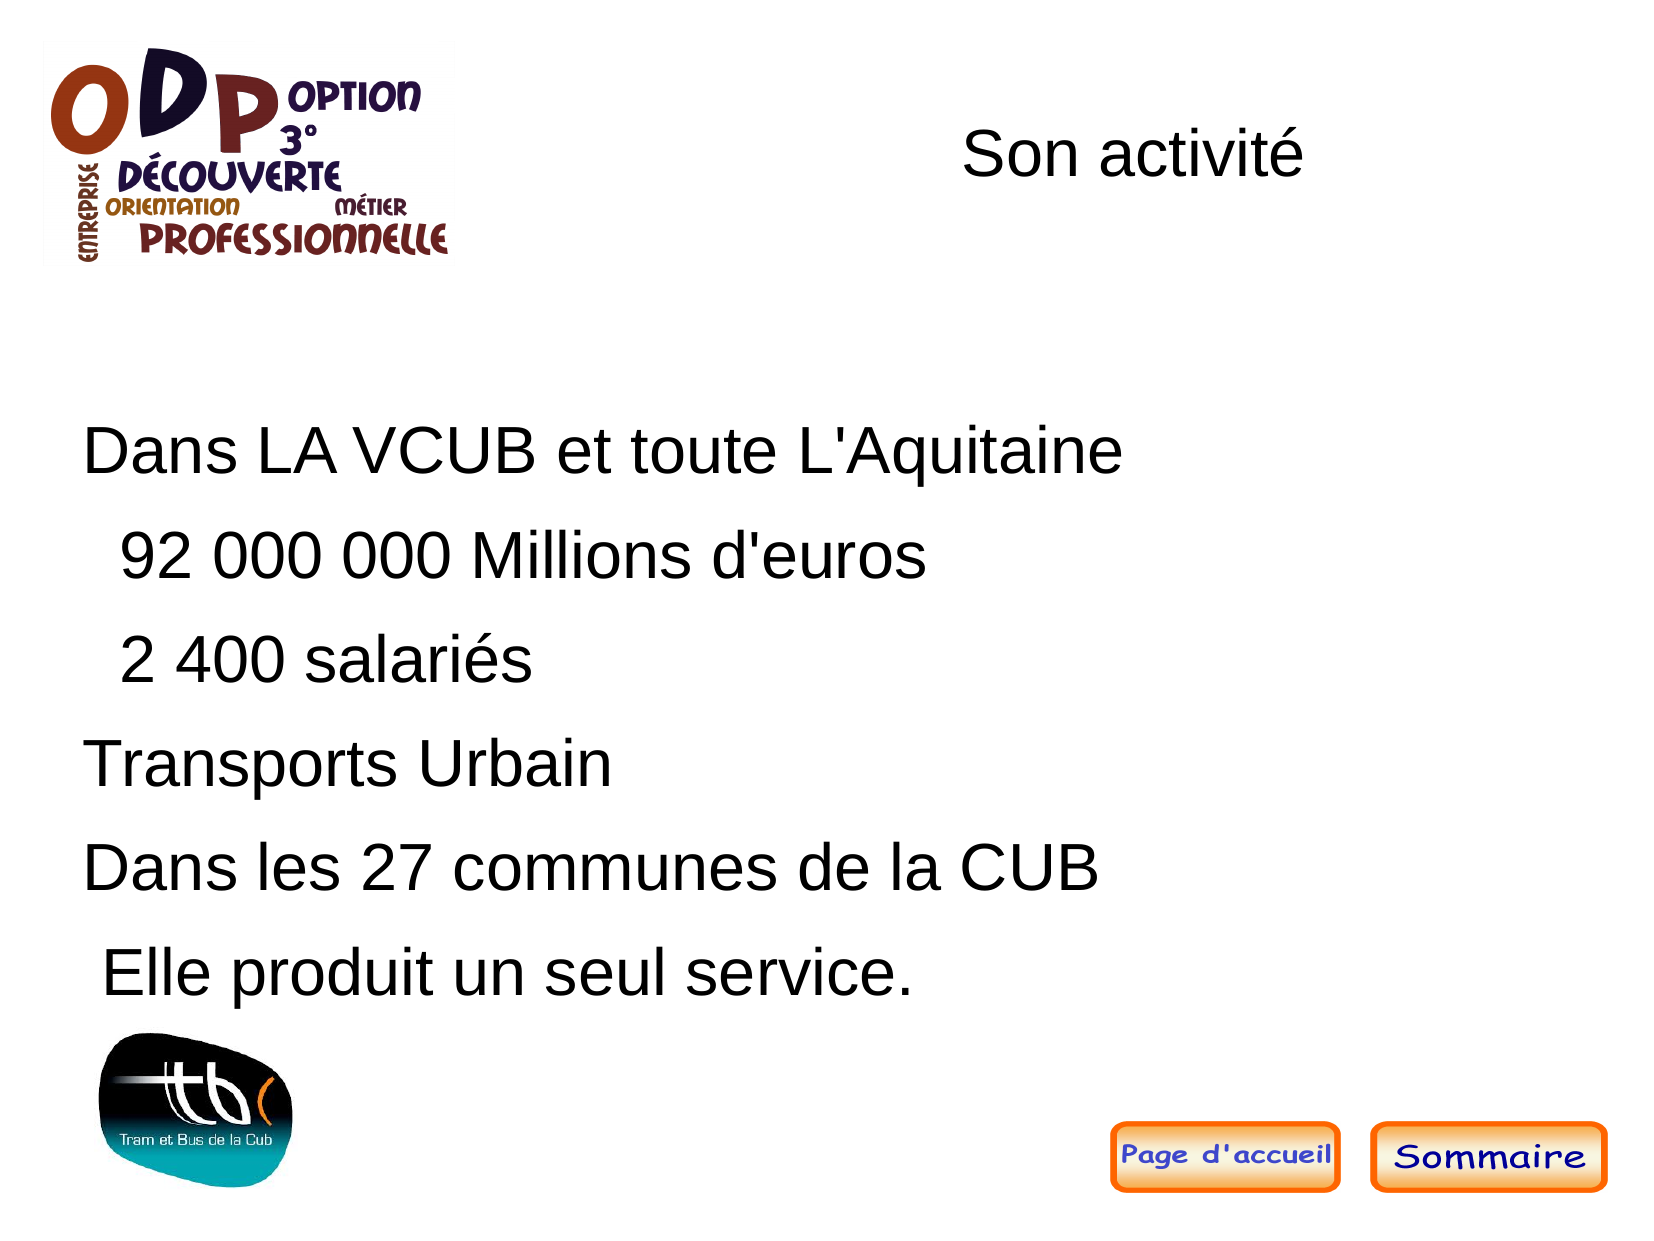

# Son activité
Dans LA VCUB et toute L'Aquitaine
  92 000 000 Millions d'euros
  2 400 salariés
Transports Urbain
Dans les 27 communes de la CUB
 Elle produit un seul service.
Petit logo